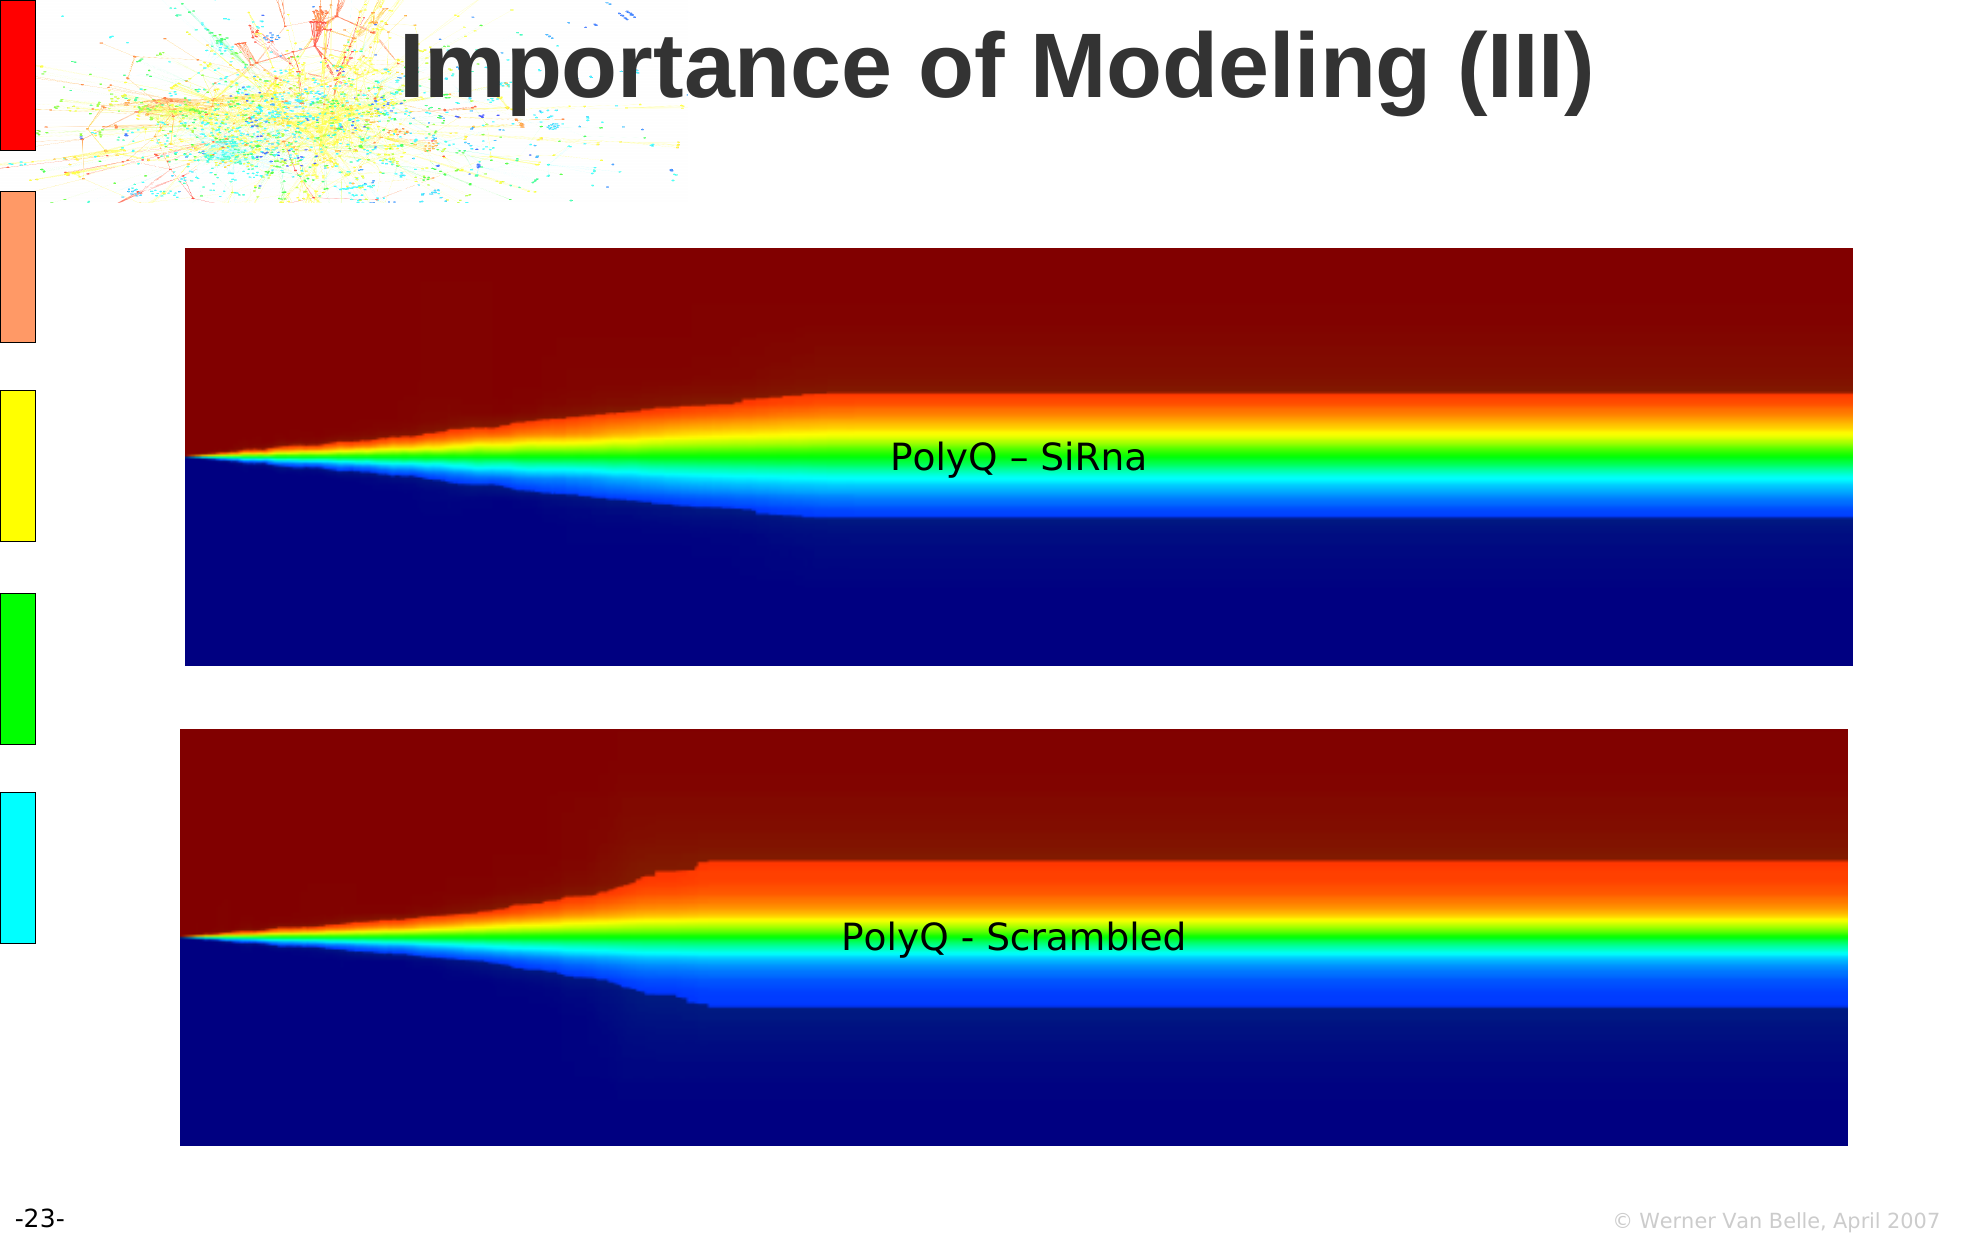

# Importance of Modeling (III)
PolyQ – SiRna
PolyQ - Scrambled